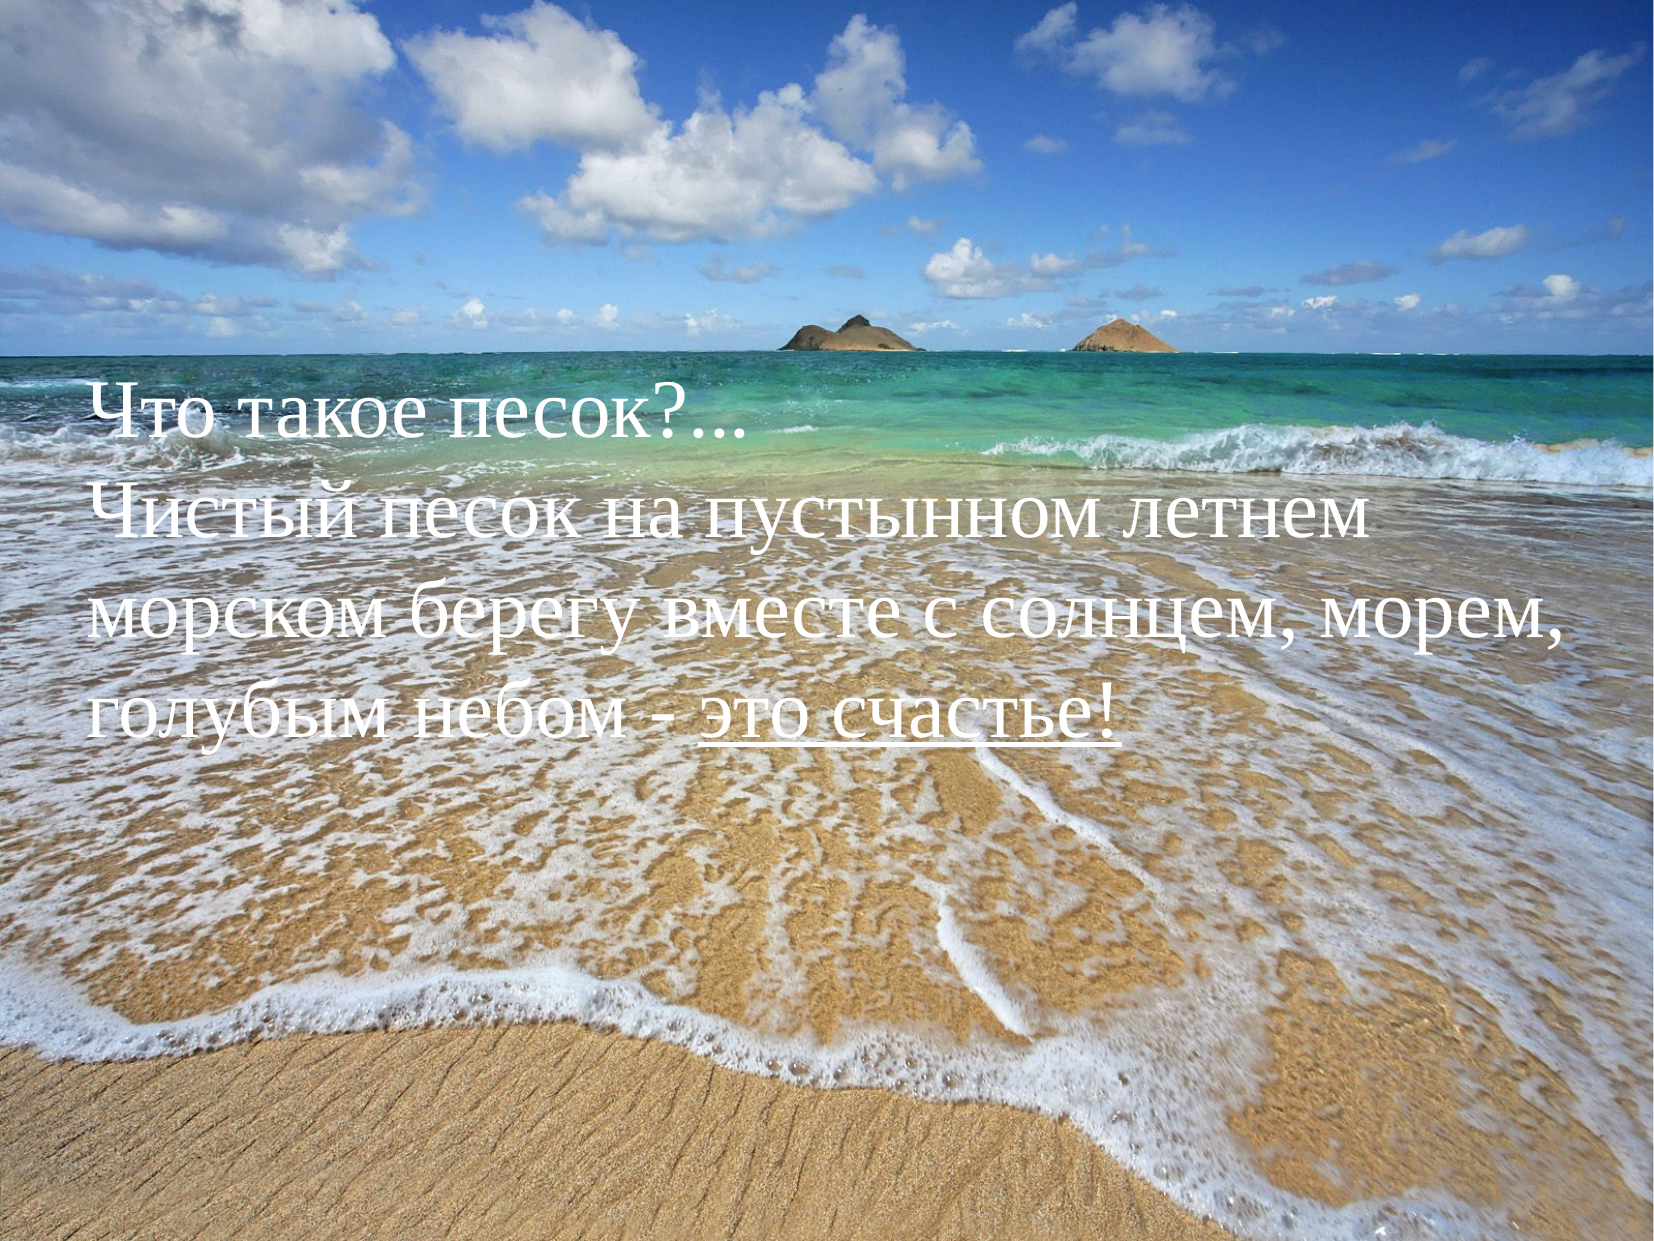

Что такое песок?...
Чистый песок на пустынном летнем морском берегу вместе с солнцем, морем, голубым небом - это счастье!